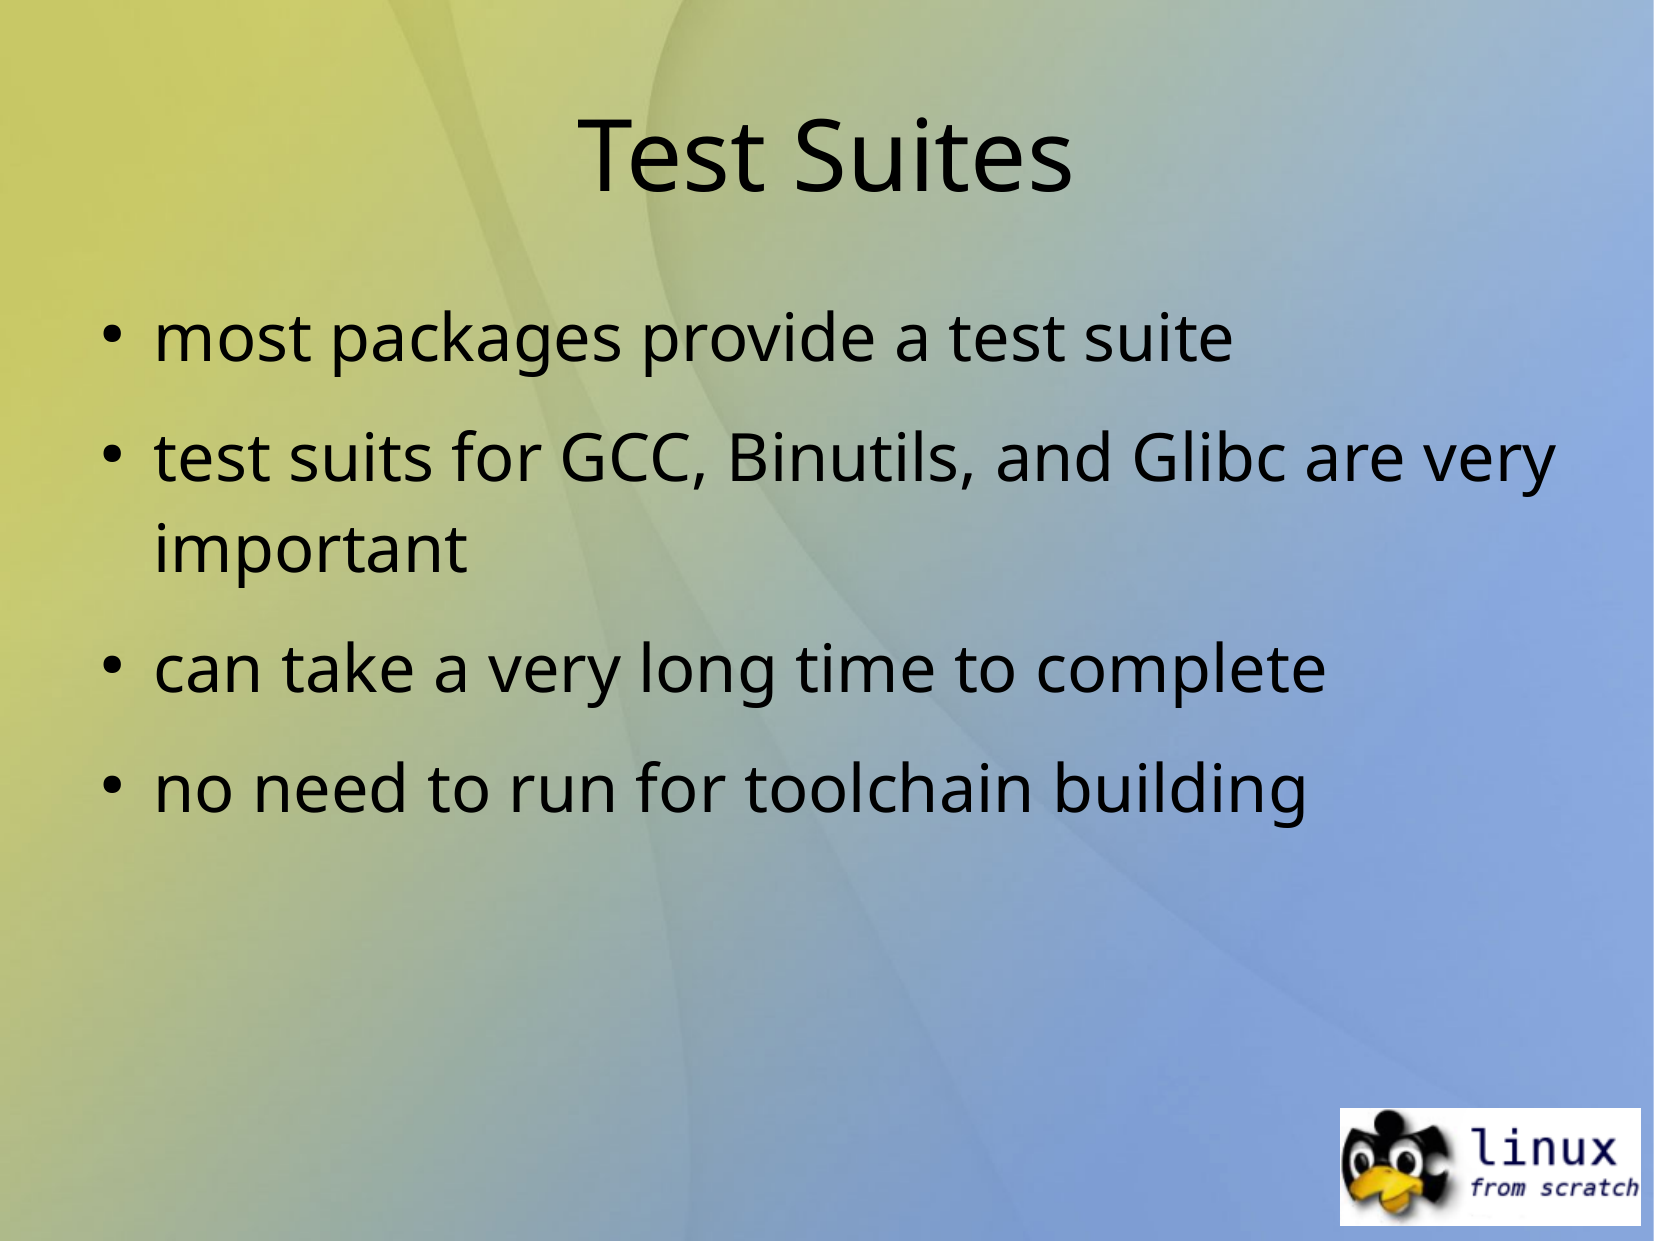

# Test Suites
most packages provide a test suite
test suits for GCC, Binutils, and Glibc are very important
can take a very long time to complete
no need to run for toolchain building